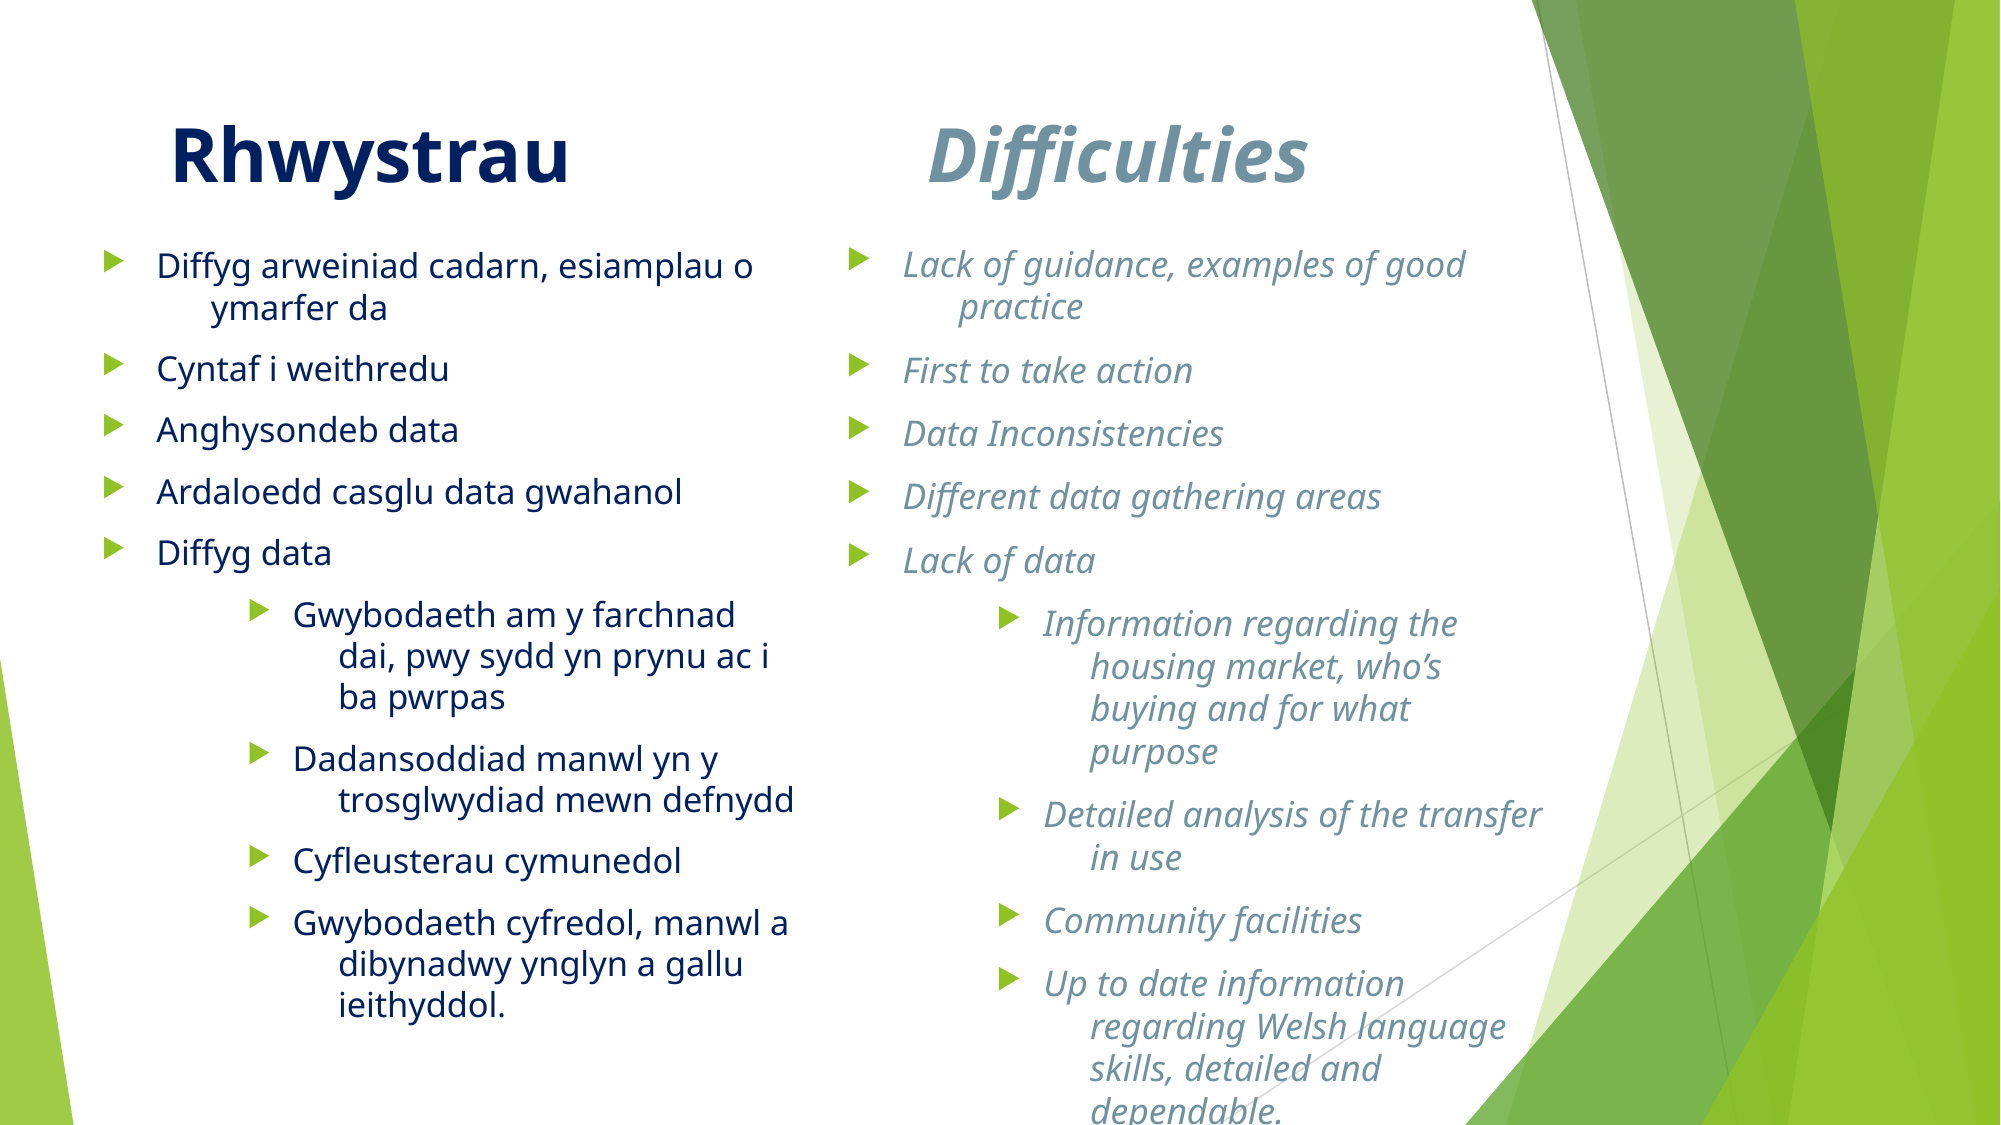

Rhwystrau
# Difficulties
Lack of guidance, examples of good practice
First to take action
Data Inconsistencies
Different data gathering areas
Lack of data
Information regarding the housing market, who’s buying and for what purpose
Detailed analysis of the transfer in use
Community facilities
Up to date information regarding Welsh language skills, detailed and dependable.
Diffyg arweiniad cadarn, esiamplau o ymarfer da
Cyntaf i weithredu
Anghysondeb data
Ardaloedd casglu data gwahanol
Diffyg data
Gwybodaeth am y farchnad dai, pwy sydd yn prynu ac i ba pwrpas
Dadansoddiad manwl yn y trosglwydiad mewn defnydd
Cyfleusterau cymunedol
Gwybodaeth cyfredol, manwl a dibynadwy ynglyn a gallu ieithyddol.